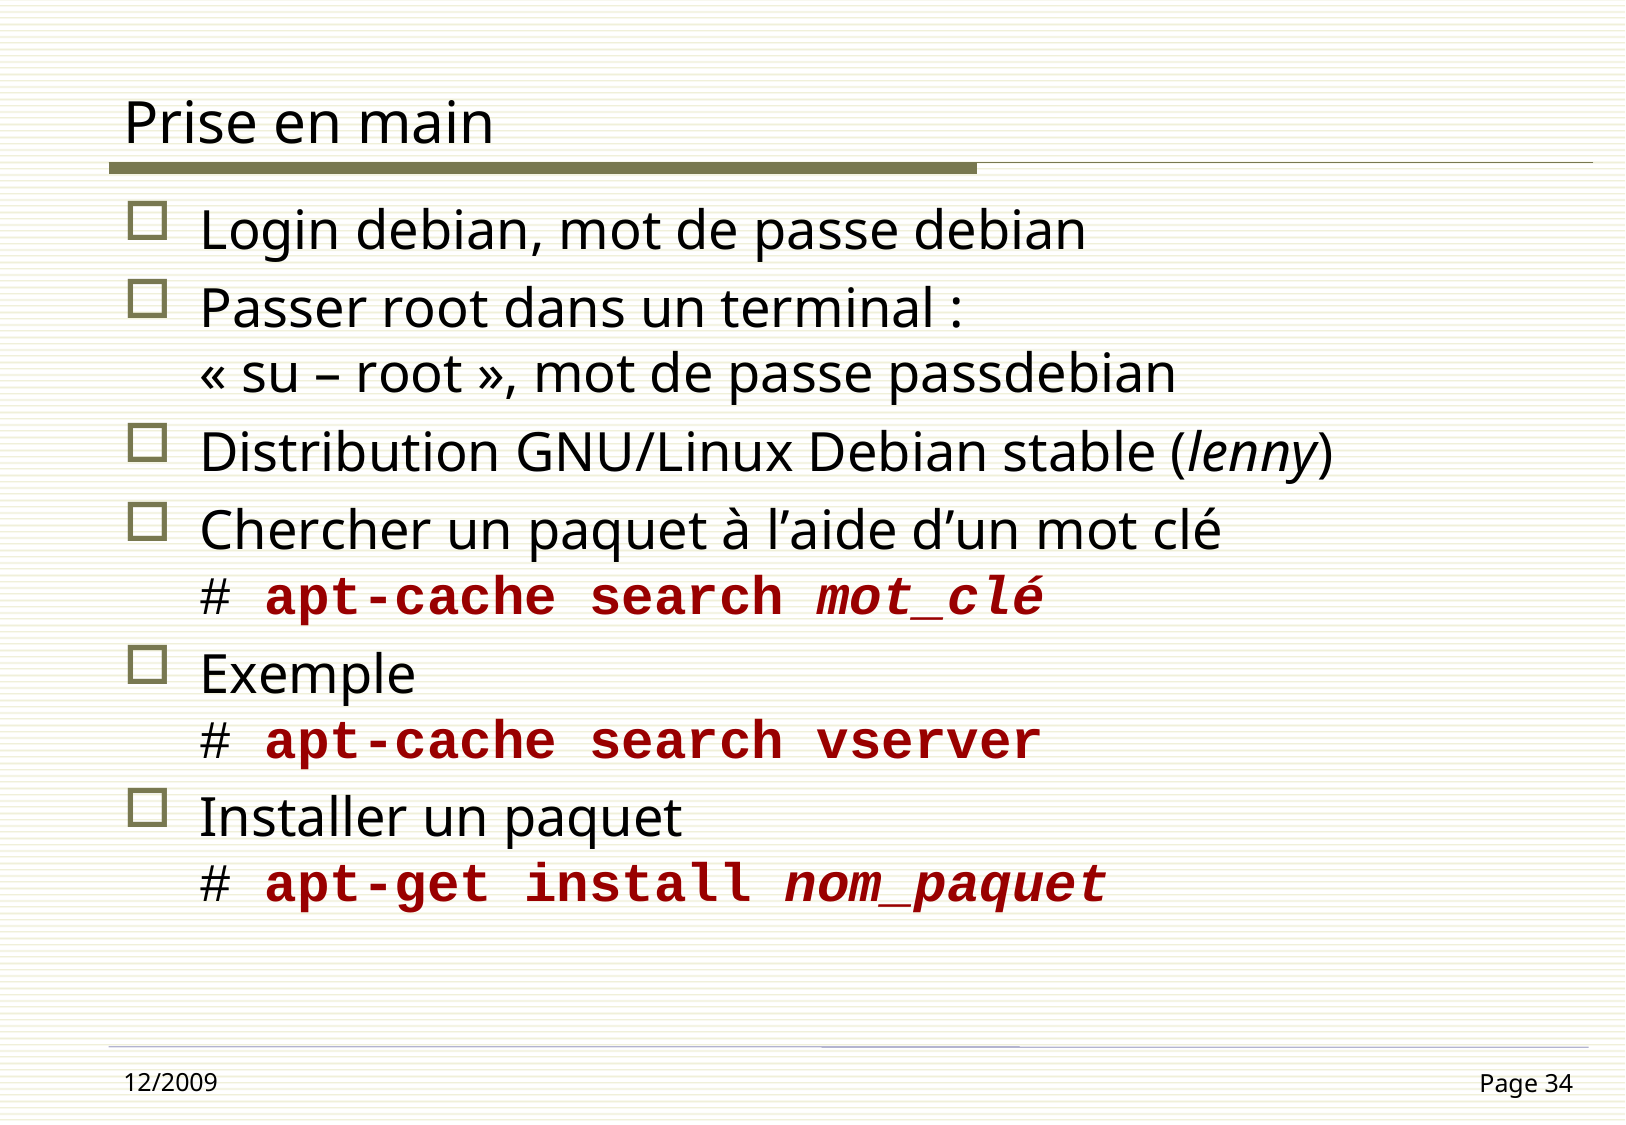

# Prise en main
Login debian, mot de passe debian
Passer root dans un terminal :
« su – root », mot de passe passdebian
Distribution GNU/Linux Debian stable (lenny)‏
Chercher un paquet à l’aide d’un mot clé
# apt-cache search mot_clé
Exemple
# apt-cache search vserver
Installer un paquet
# apt-get install nom_paquet
34